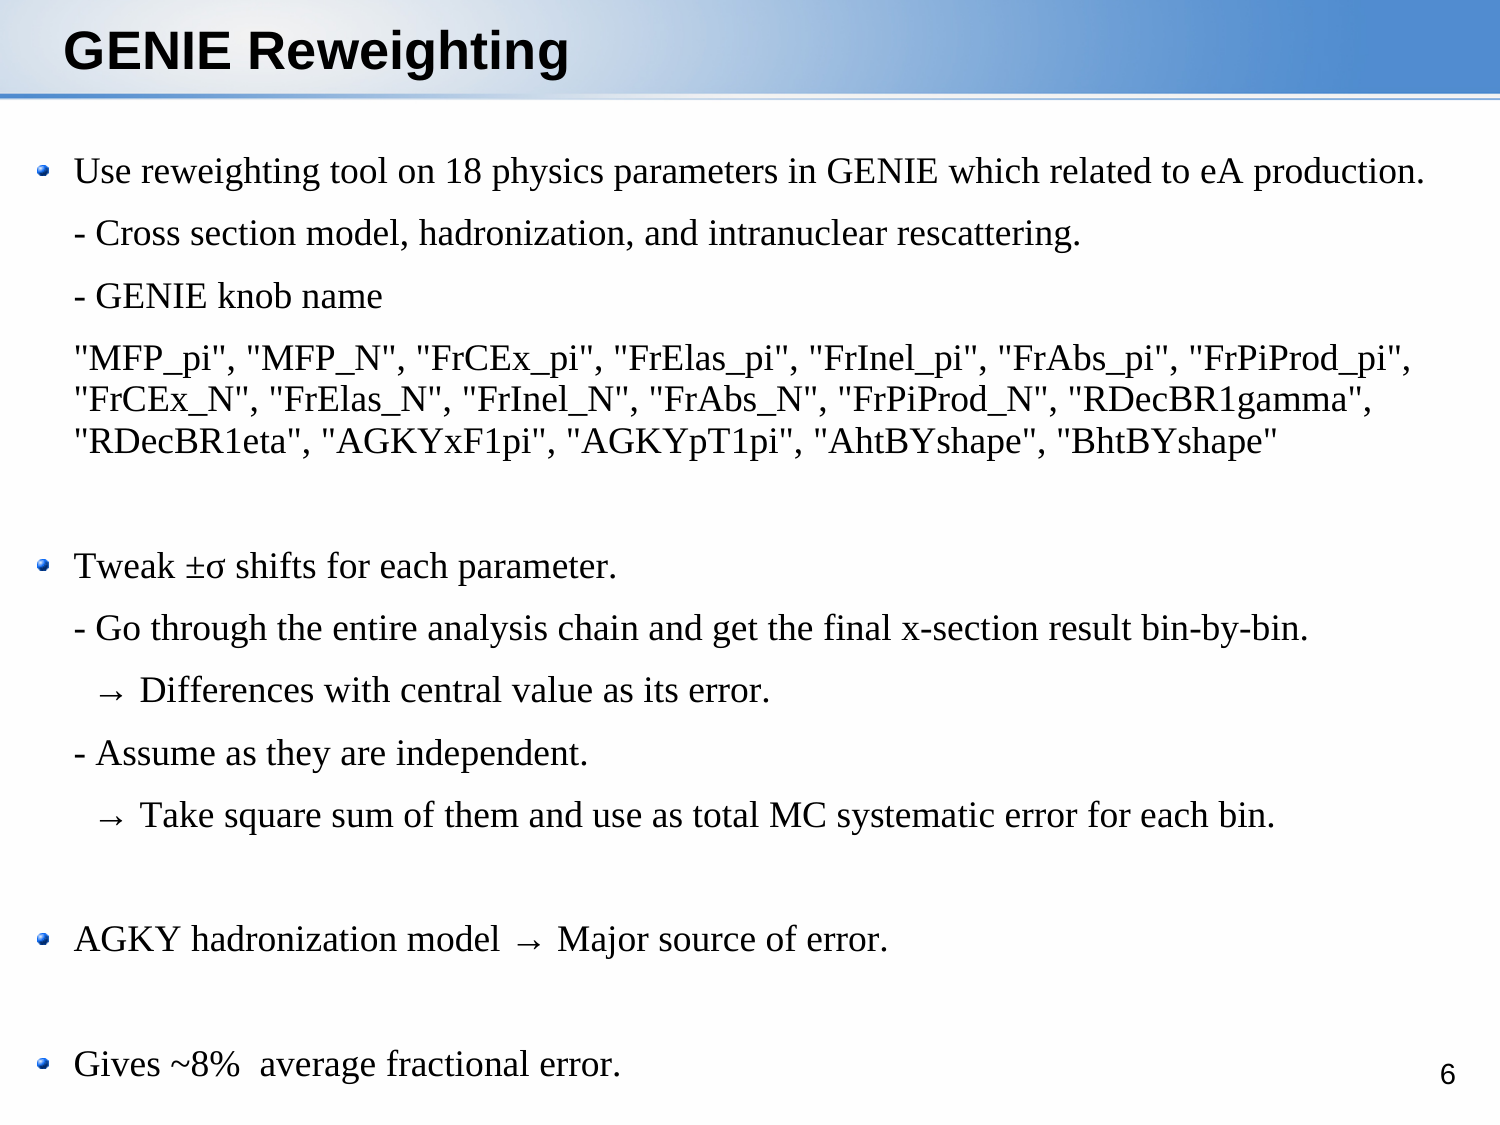

# GENIE Reweighting
Use reweighting tool on 18 physics parameters in GENIE which related to eA production.
- Cross section model, hadronization, and intranuclear rescattering.
- GENIE knob name
"MFP_pi", "MFP_N", "FrCEx_pi", "FrElas_pi", "FrInel_pi", "FrAbs_pi", "FrPiProd_pi", "FrCEx_N", "FrElas_N", "FrInel_N", "FrAbs_N", "FrPiProd_N", "RDecBR1gamma", "RDecBR1eta", "AGKYxF1pi", "AGKYpT1pi", "AhtBYshape", "BhtBYshape"
Tweak ±σ shifts for each parameter.
- Go through the entire analysis chain and get the final x-section result bin-by-bin.
 → Differences with central value as its error.
- Assume as they are independent.
 → Take square sum of them and use as total MC systematic error for each bin.
AGKY hadronization model → Major source of error.
Gives ~8% average fractional error.